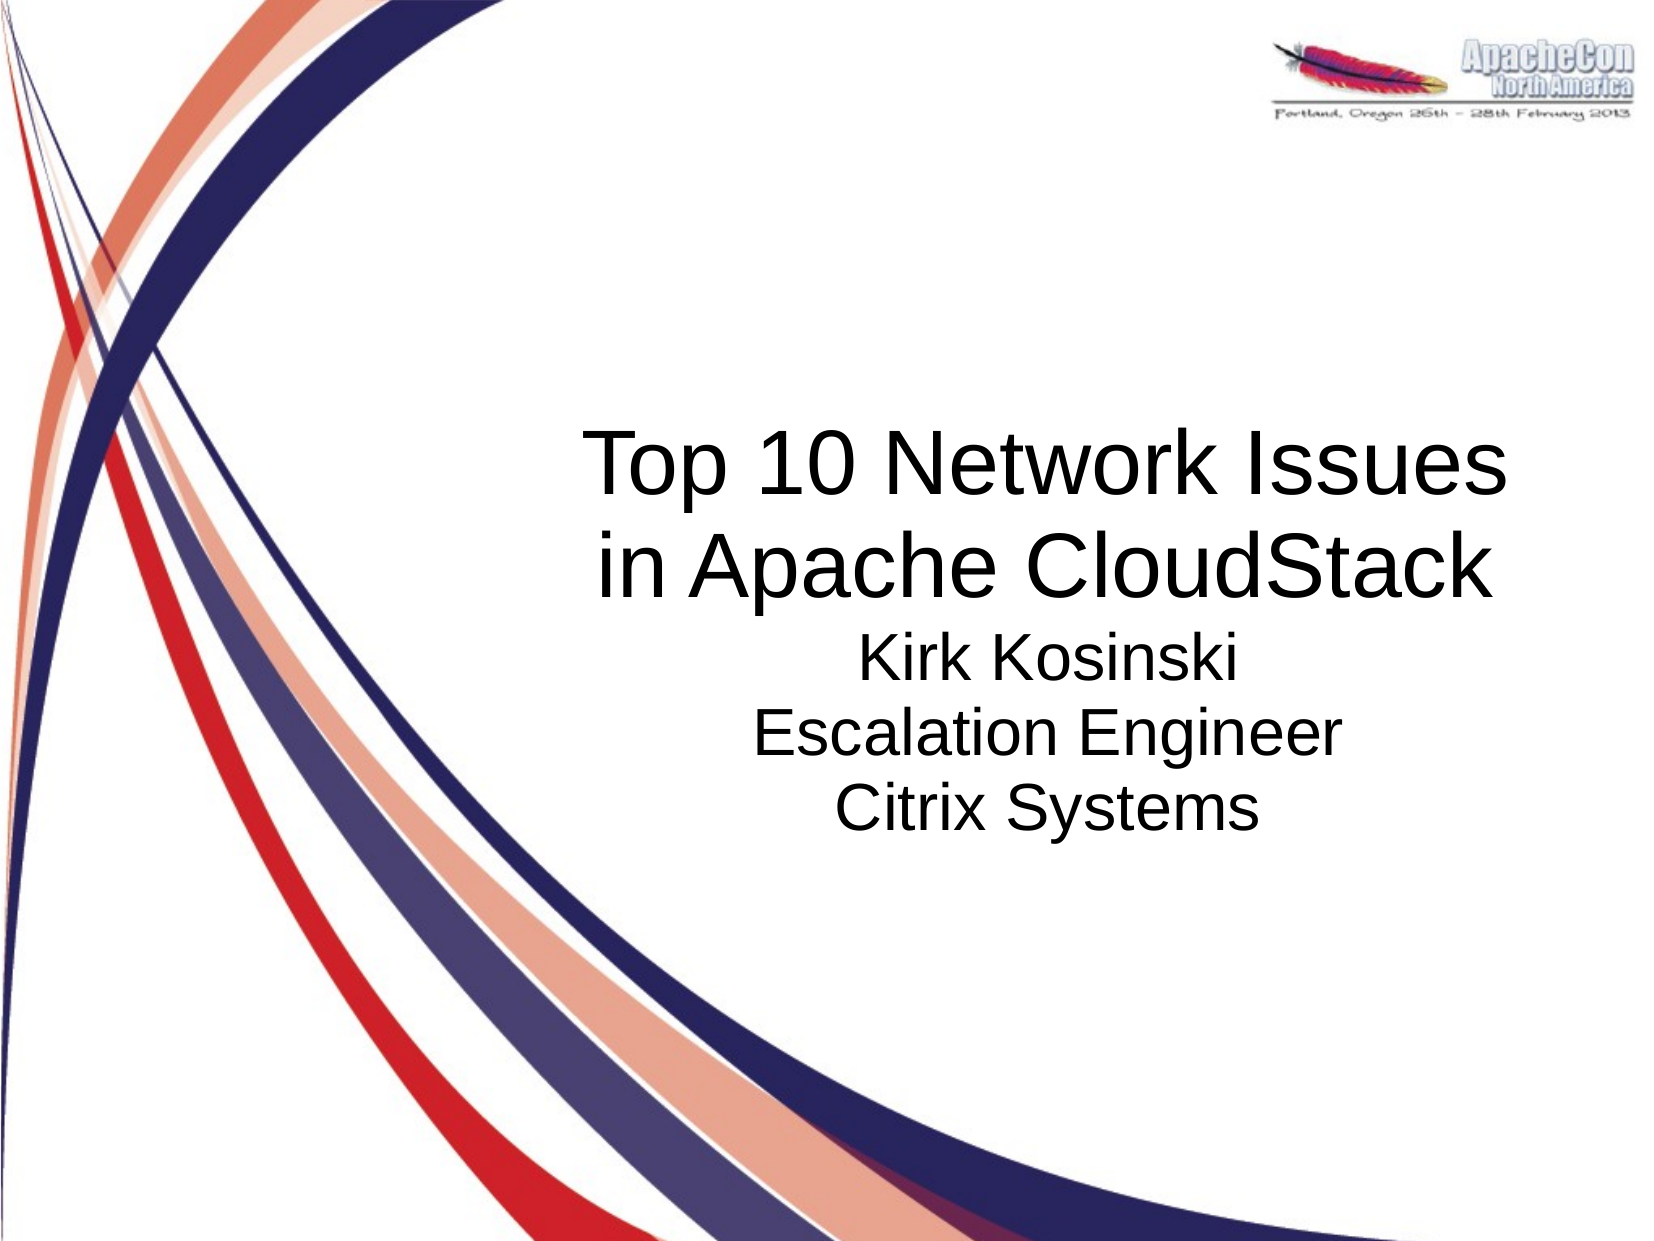

# Top 10 Network Issues in Apache CloudStack
Kirk Kosinski
Escalation Engineer
Citrix Systems